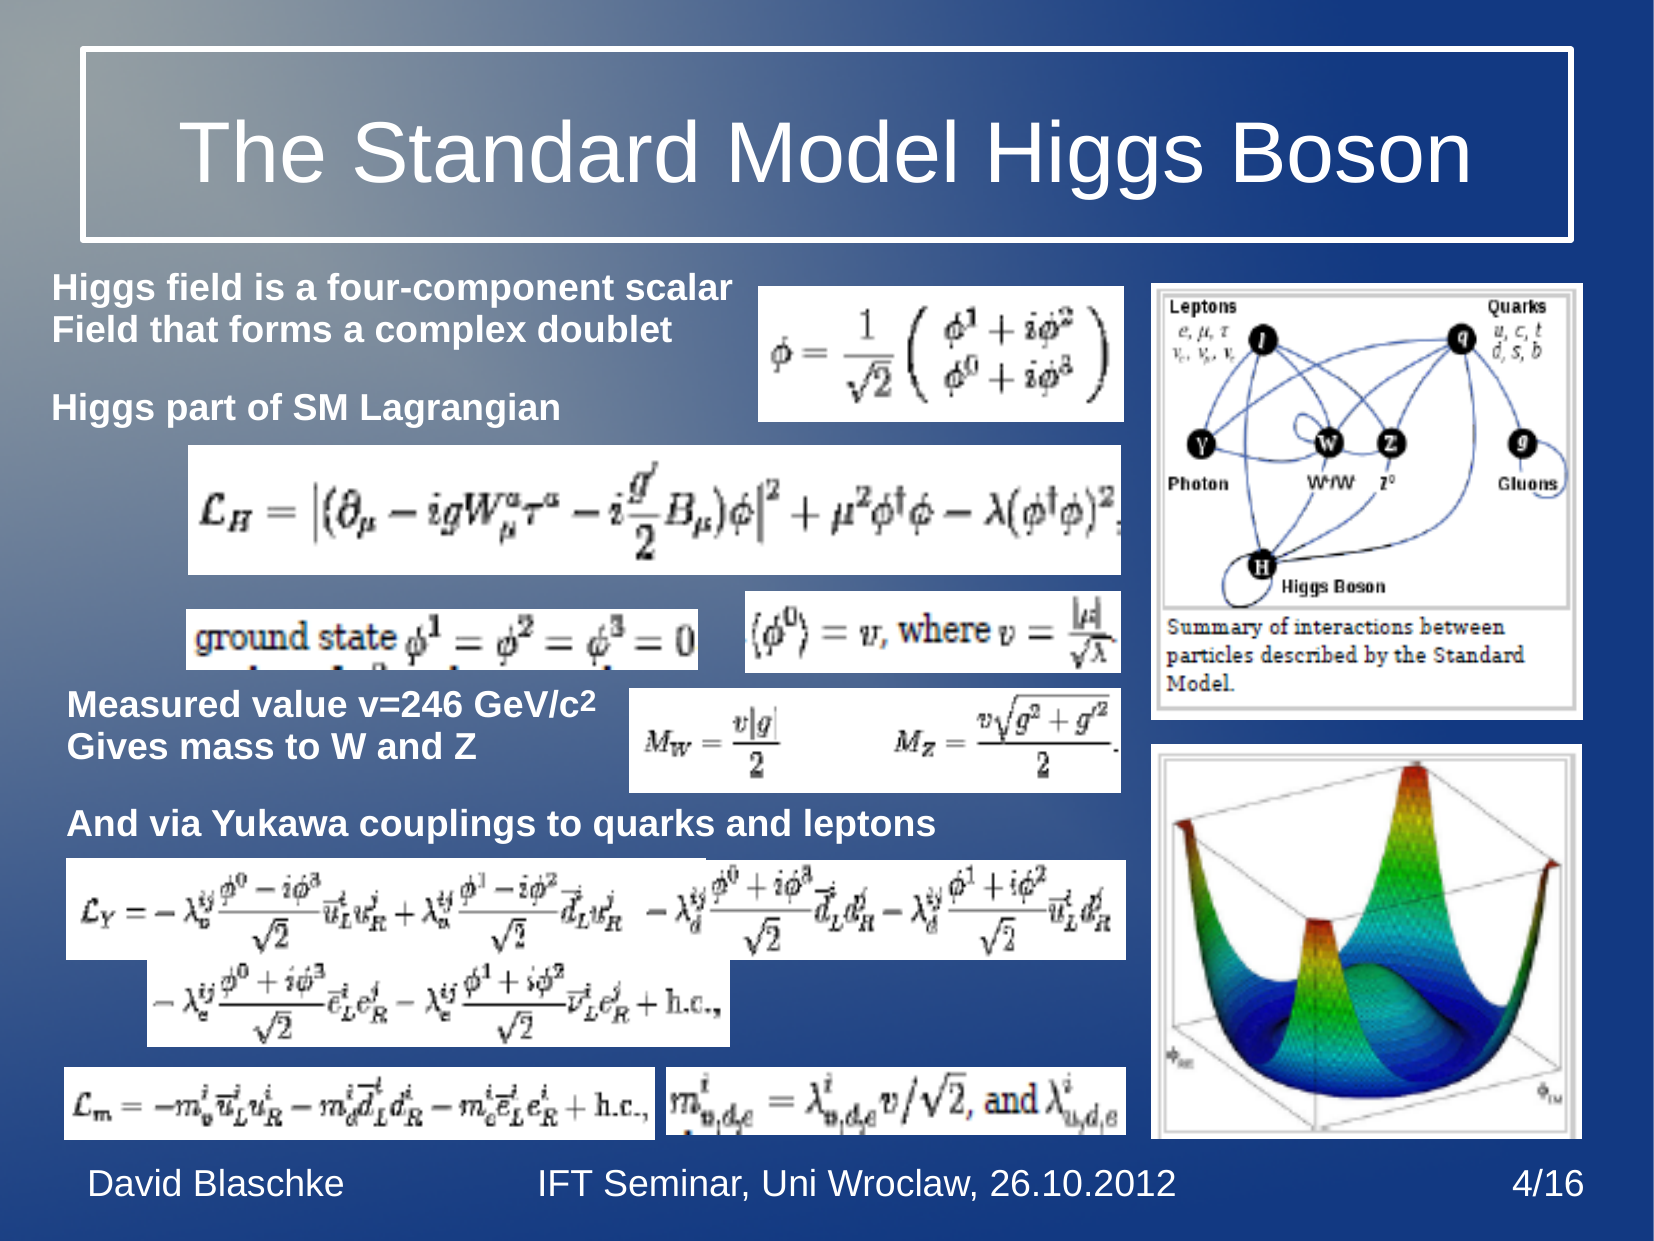

# The Standard Model Higgs Boson
Higgs field is a four-component scalar
Field that forms a complex doublet
Higgs part of SM Lagrangian
Measured value v=246 GeV/c2
Gives mass to W and Z
And via Yukawa couplings to quarks and leptons
David Blaschke			IFT Seminar, Uni Wroclaw, 26.10.2012					4/16